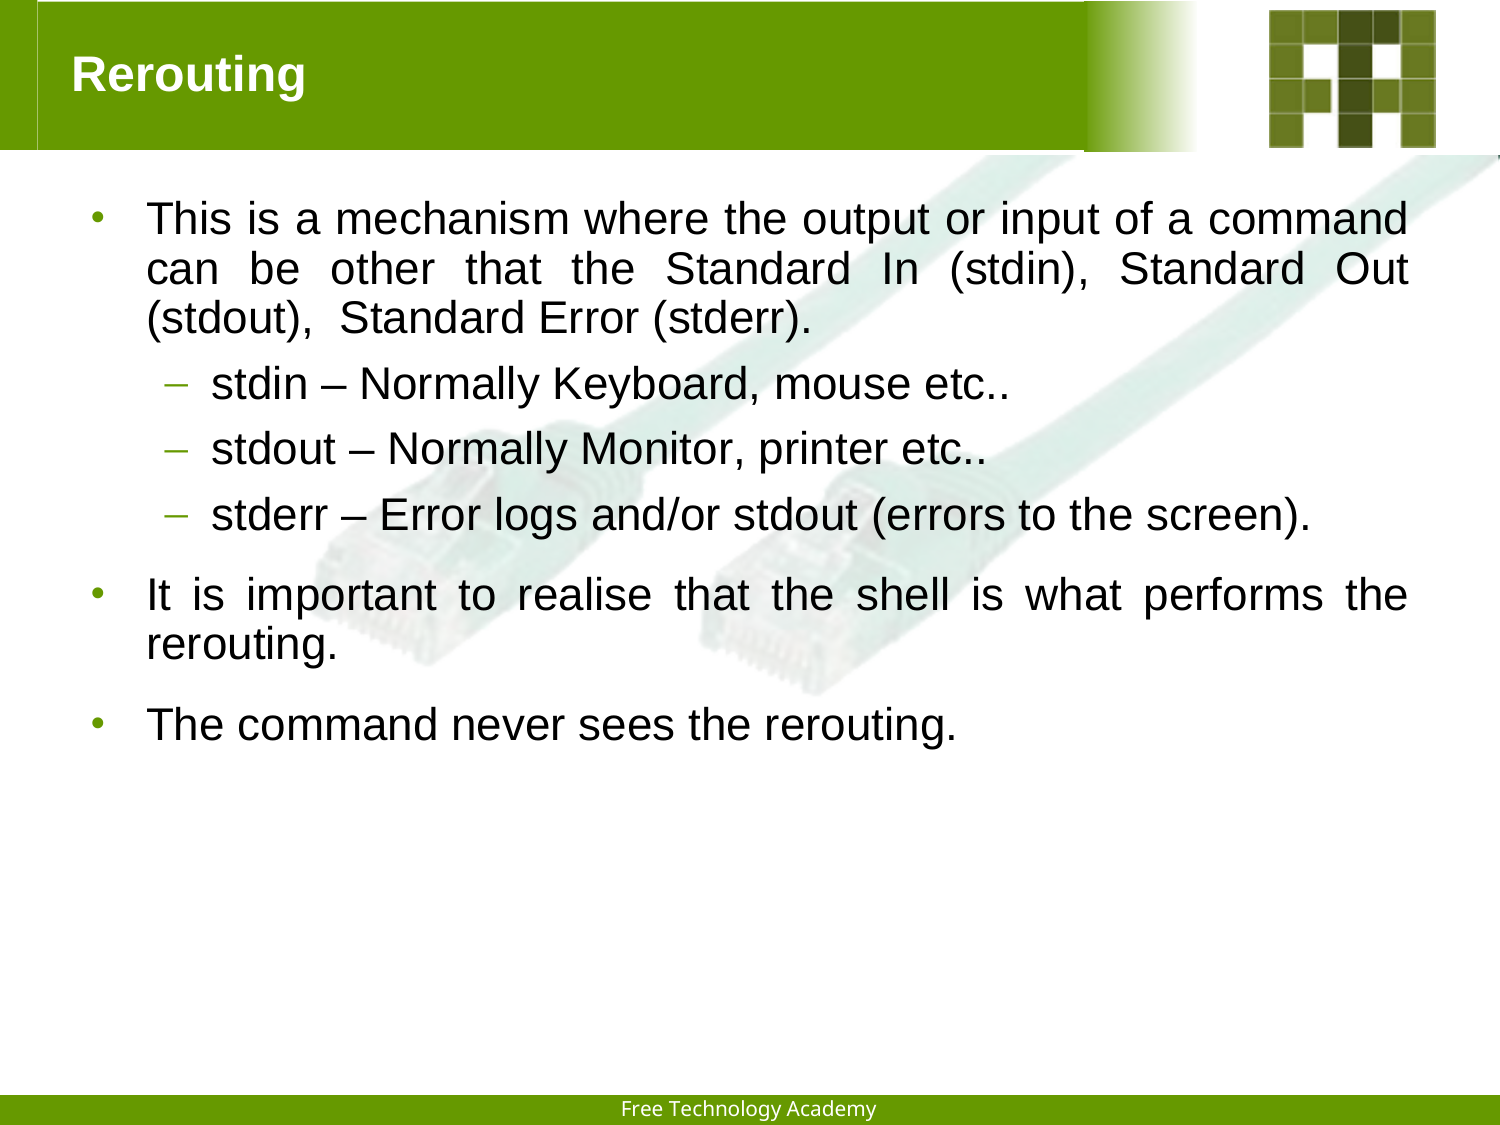

# Rerouting
This is a mechanism where the output or input of a command can be other that the Standard In (stdin), Standard Out (stdout), Standard Error (stderr).
stdin – Normally Keyboard, mouse etc..
stdout – Normally Monitor, printer etc..
stderr – Error logs and/or stdout (errors to the screen).
It is important to realise that the shell is what performs the rerouting.
The command never sees the rerouting.